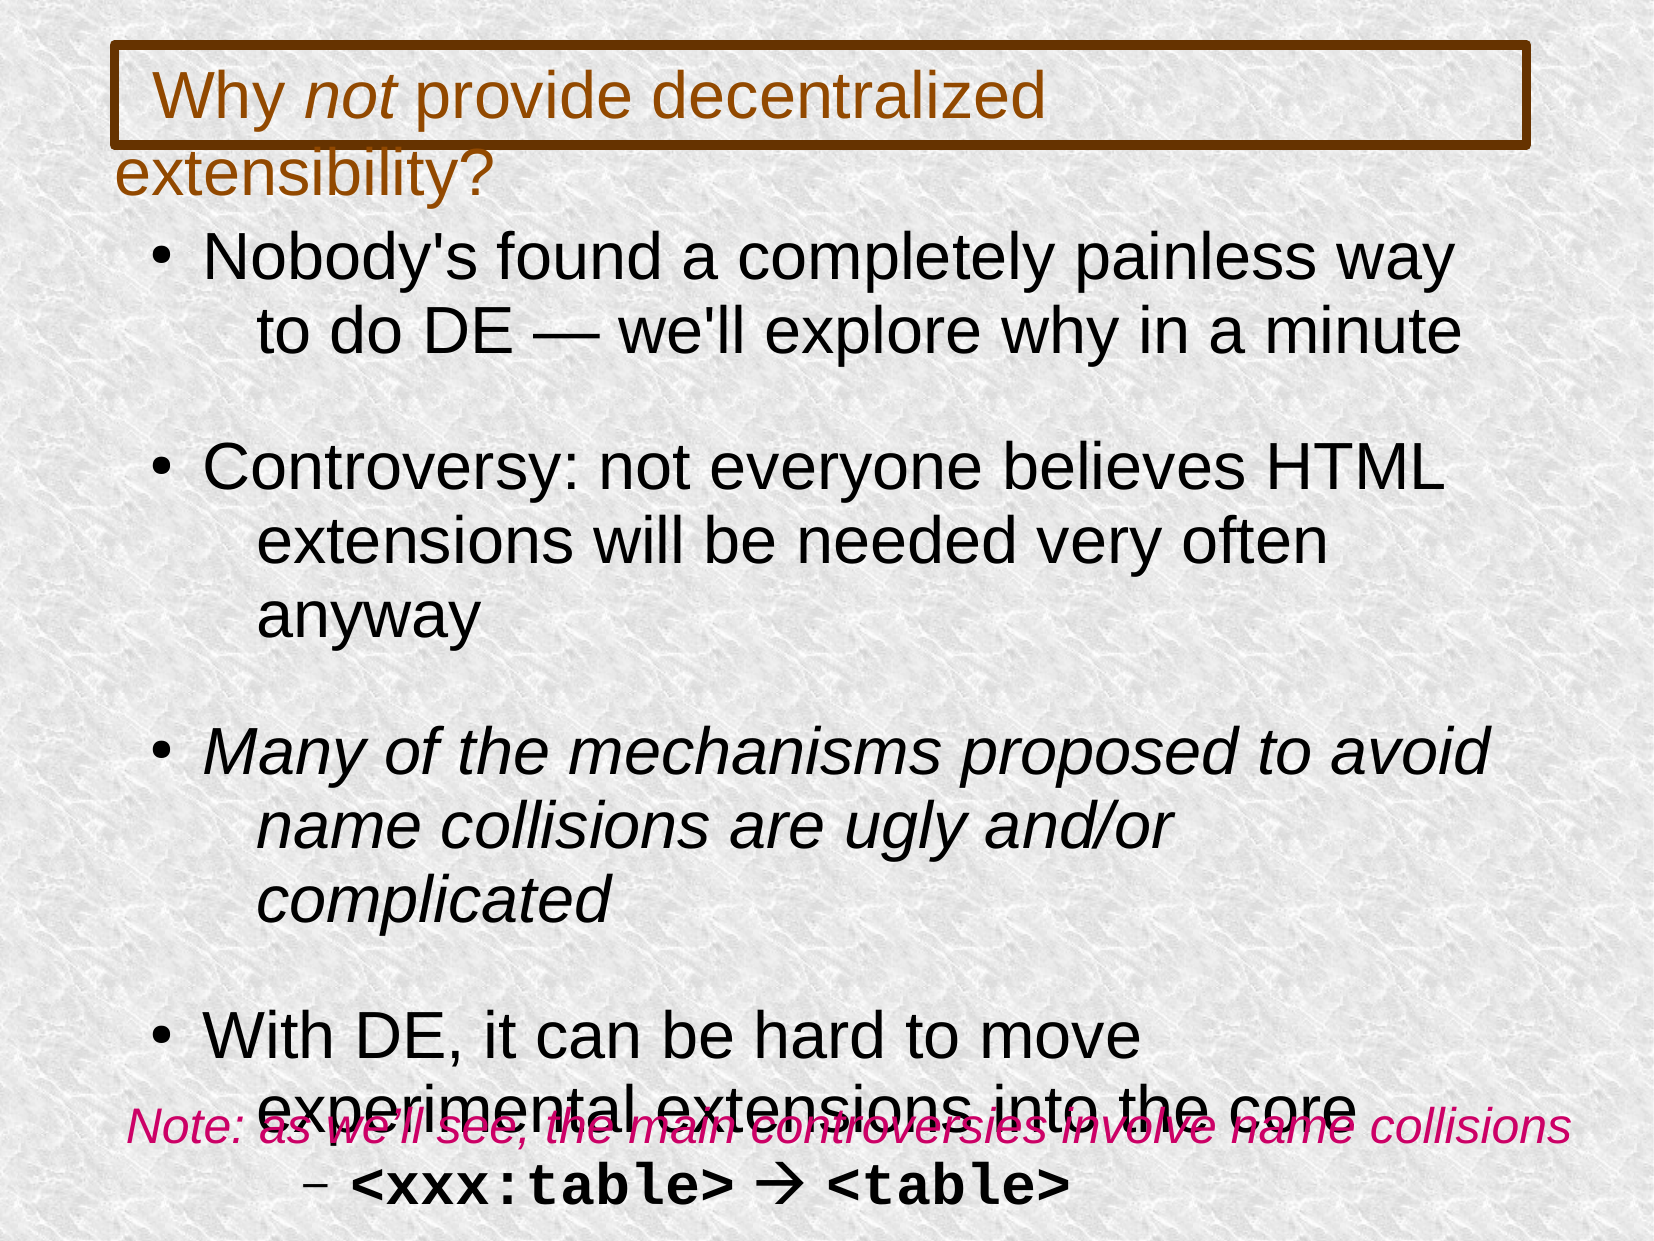

# Why not provide decentralized extensibility?
Nobody's found a completely painless way to do DE — we'll explore why in a minute
Controversy: not everyone believes HTML extensions will be needed very often anyway
Many of the mechanisms proposed to avoid name collisions are ugly and/or complicated
With DE, it can be hard to move experimental extensions into the core
<xxx:table>  <table>
Note: as we’ll see, the main controversies involve name collisions